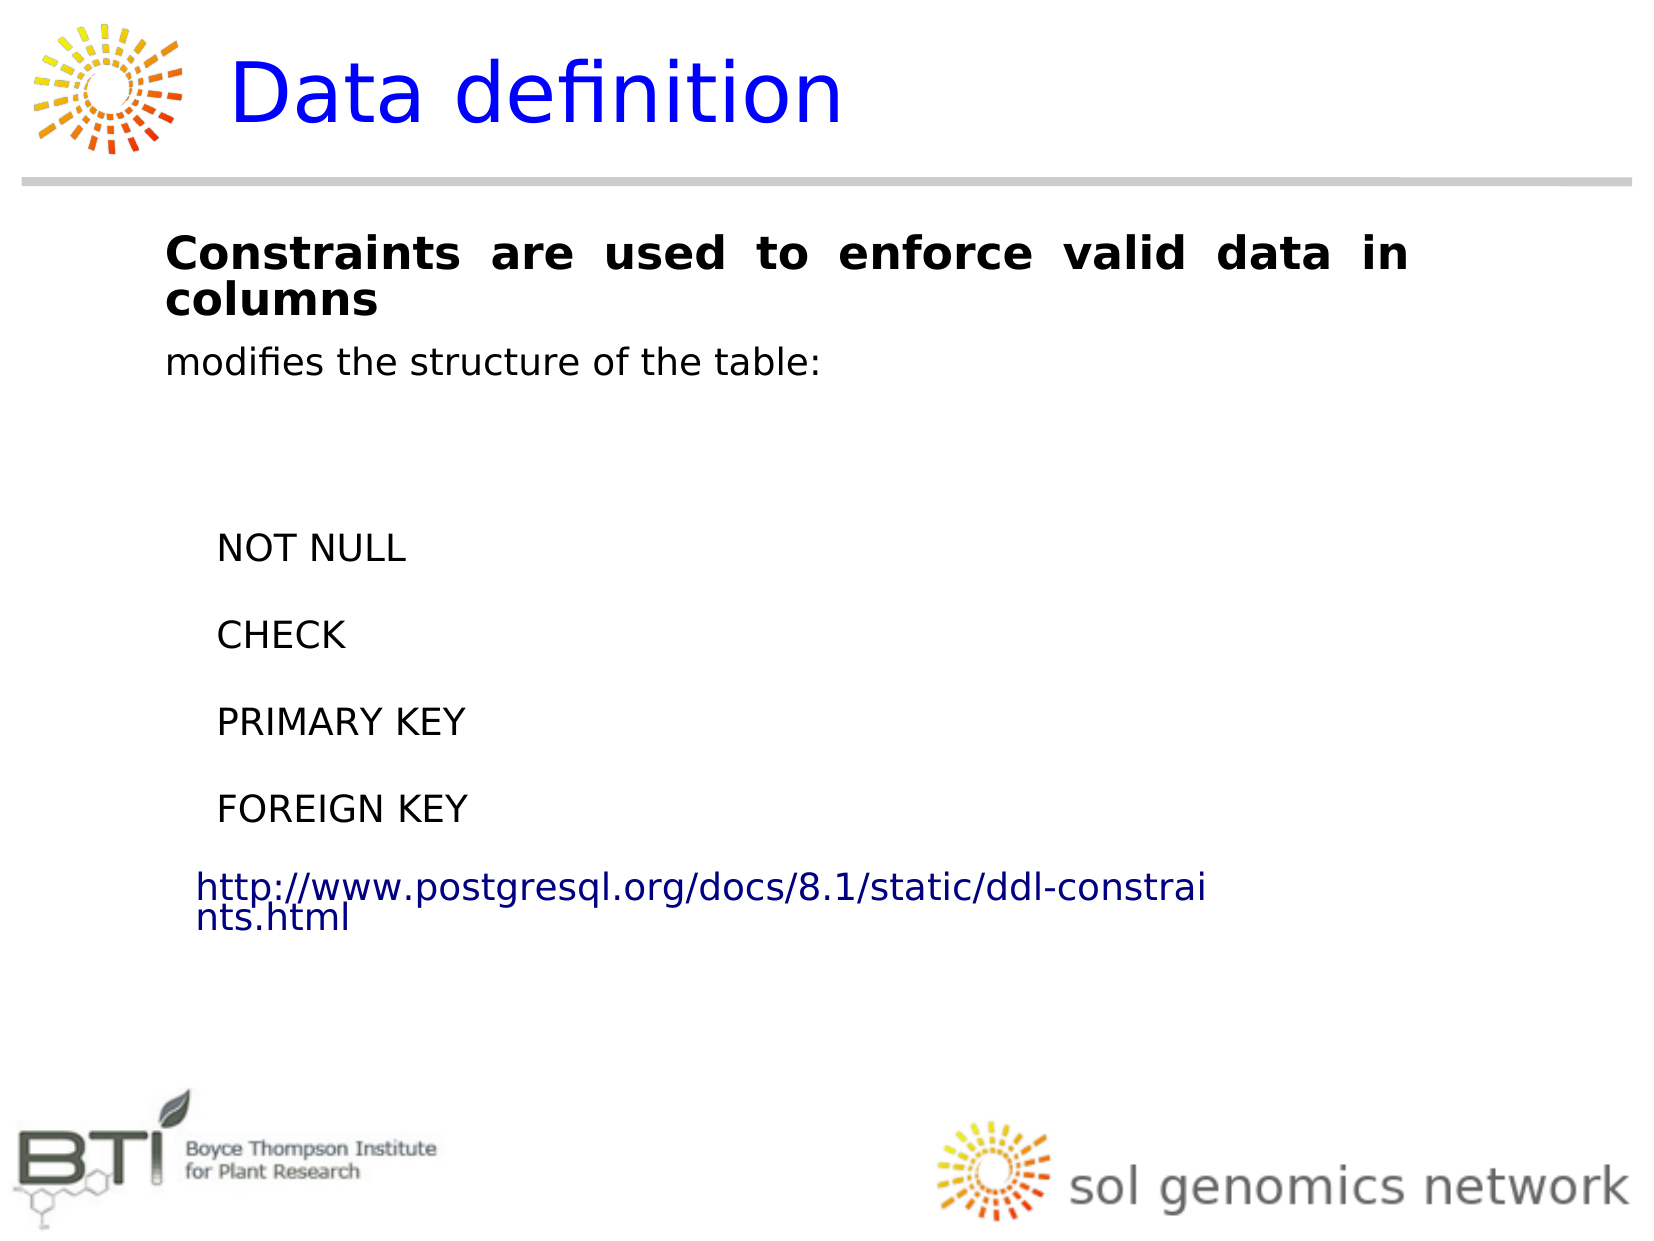

Data definition
Constraints are used to enforce valid data in columns
modifies the structure of the table:
NOT NULL
CHECK
PRIMARY KEY
FOREIGN KEY
http://www.postgresql.org/docs/8.1/static/ddl-constraints.html